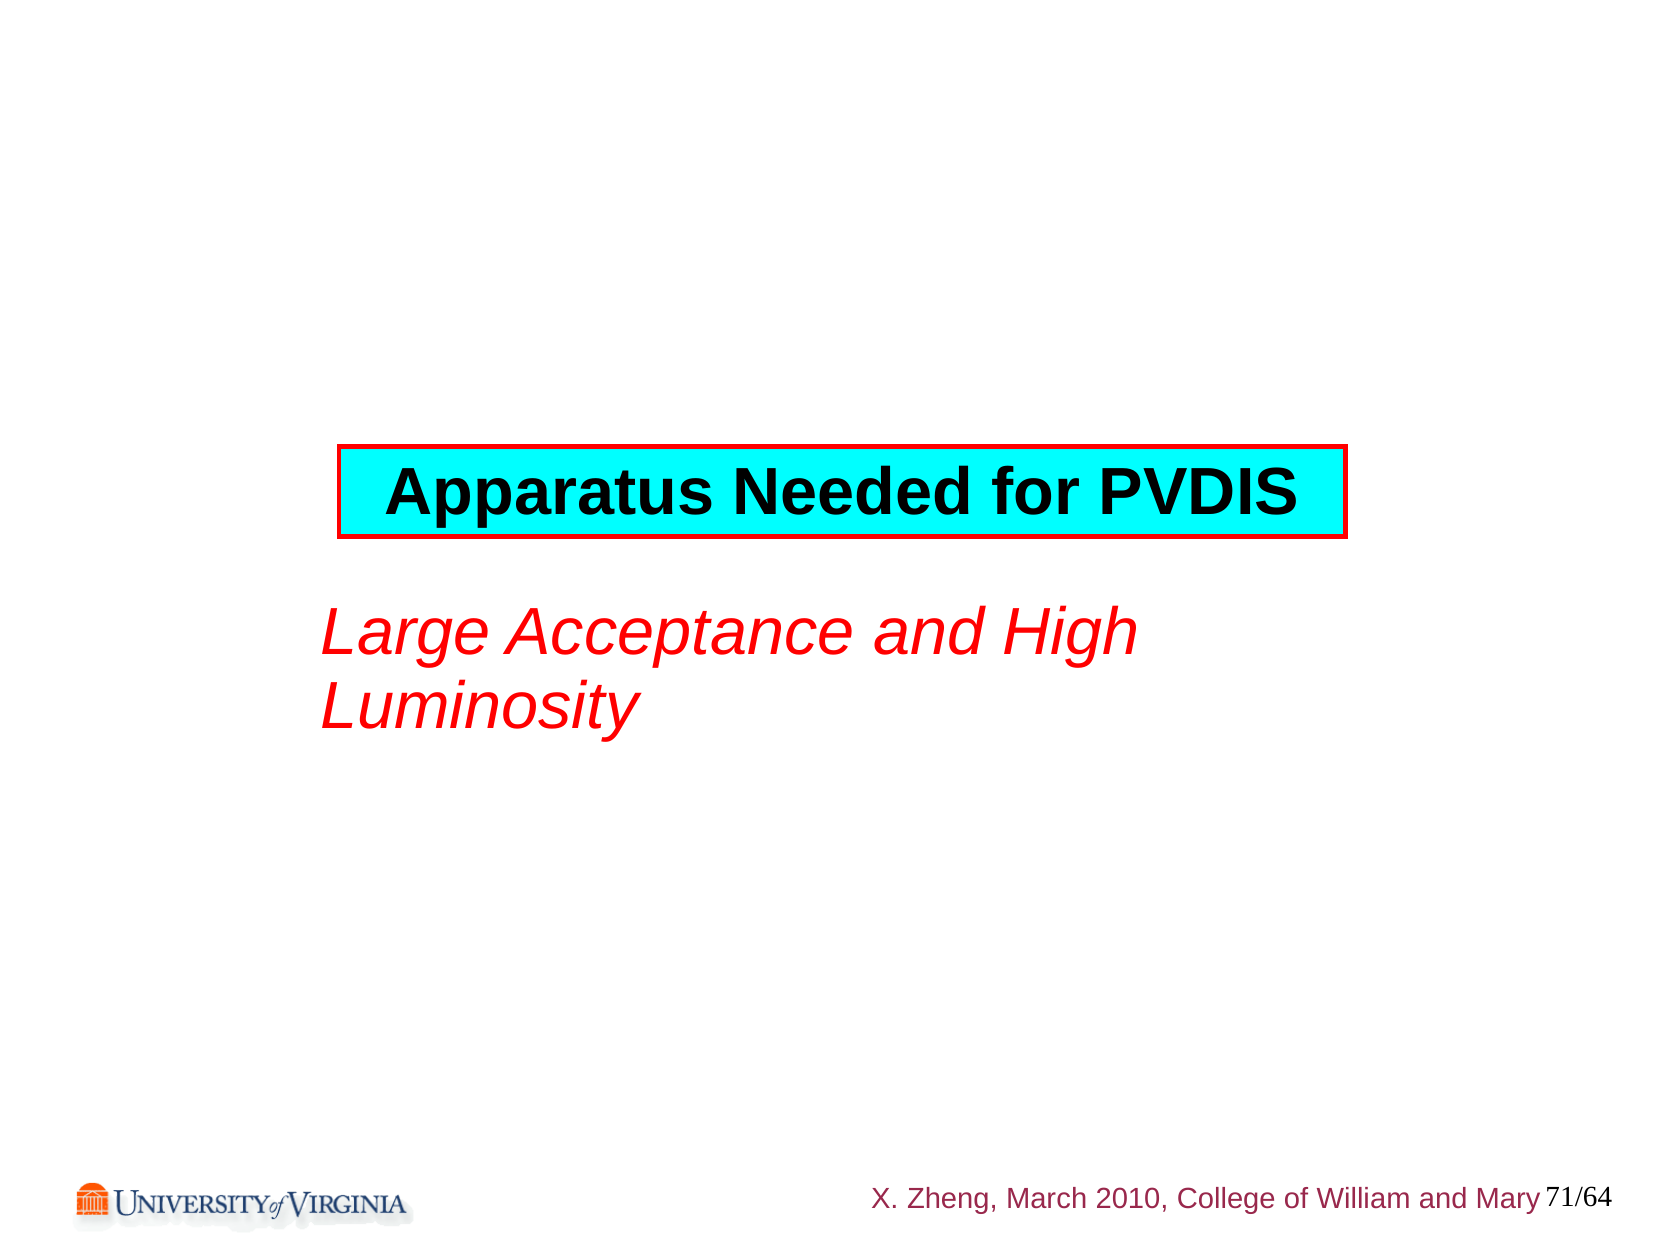

Apparatus Needed for PVDIS
Large Acceptance and High Luminosity